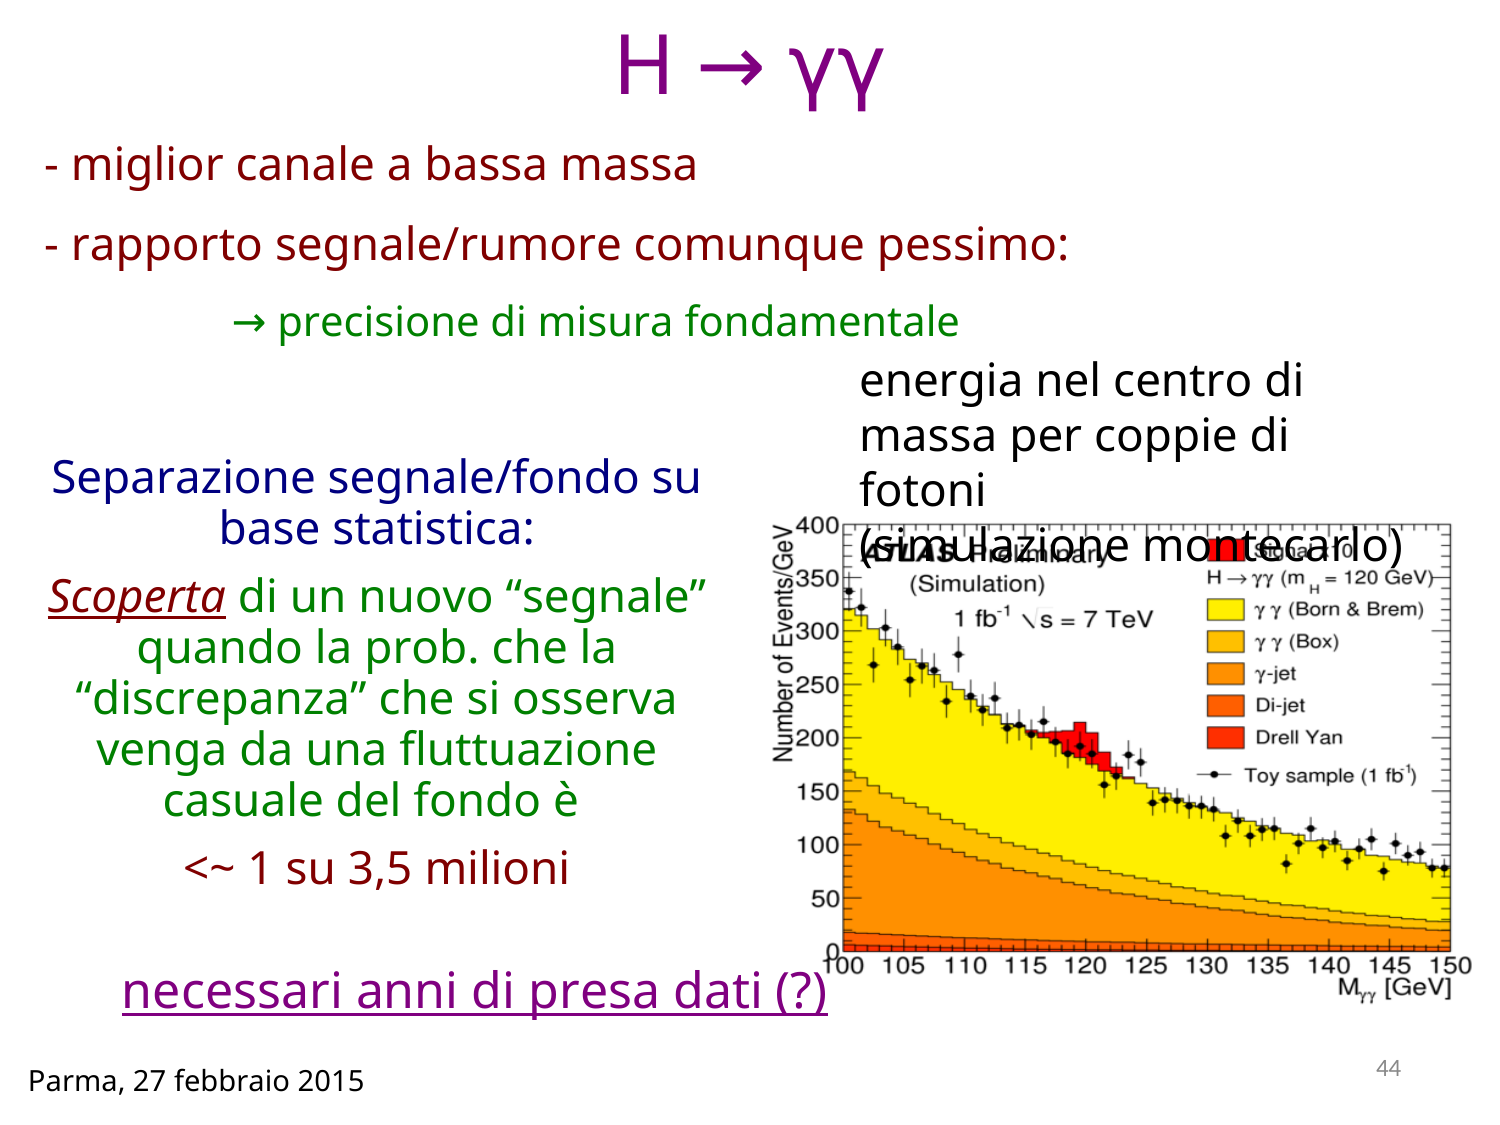

H → γγ
- miglior canale a bassa massa
- rapporto segnale/rumore comunque pessimo:
→ precisione di misura fondamentale
energia nel centro di massa per coppie di fotoni
(simulazione montecarlo)
# Separazione segnale/fondo su base statistica:
Scoperta di un nuovo “segnale” quando la prob. che la “discrepanza” che si osserva venga da una fluttuazione casuale del fondo è
<~ 1 su 3,5 milioni
necessari anni di presa dati (?)
44